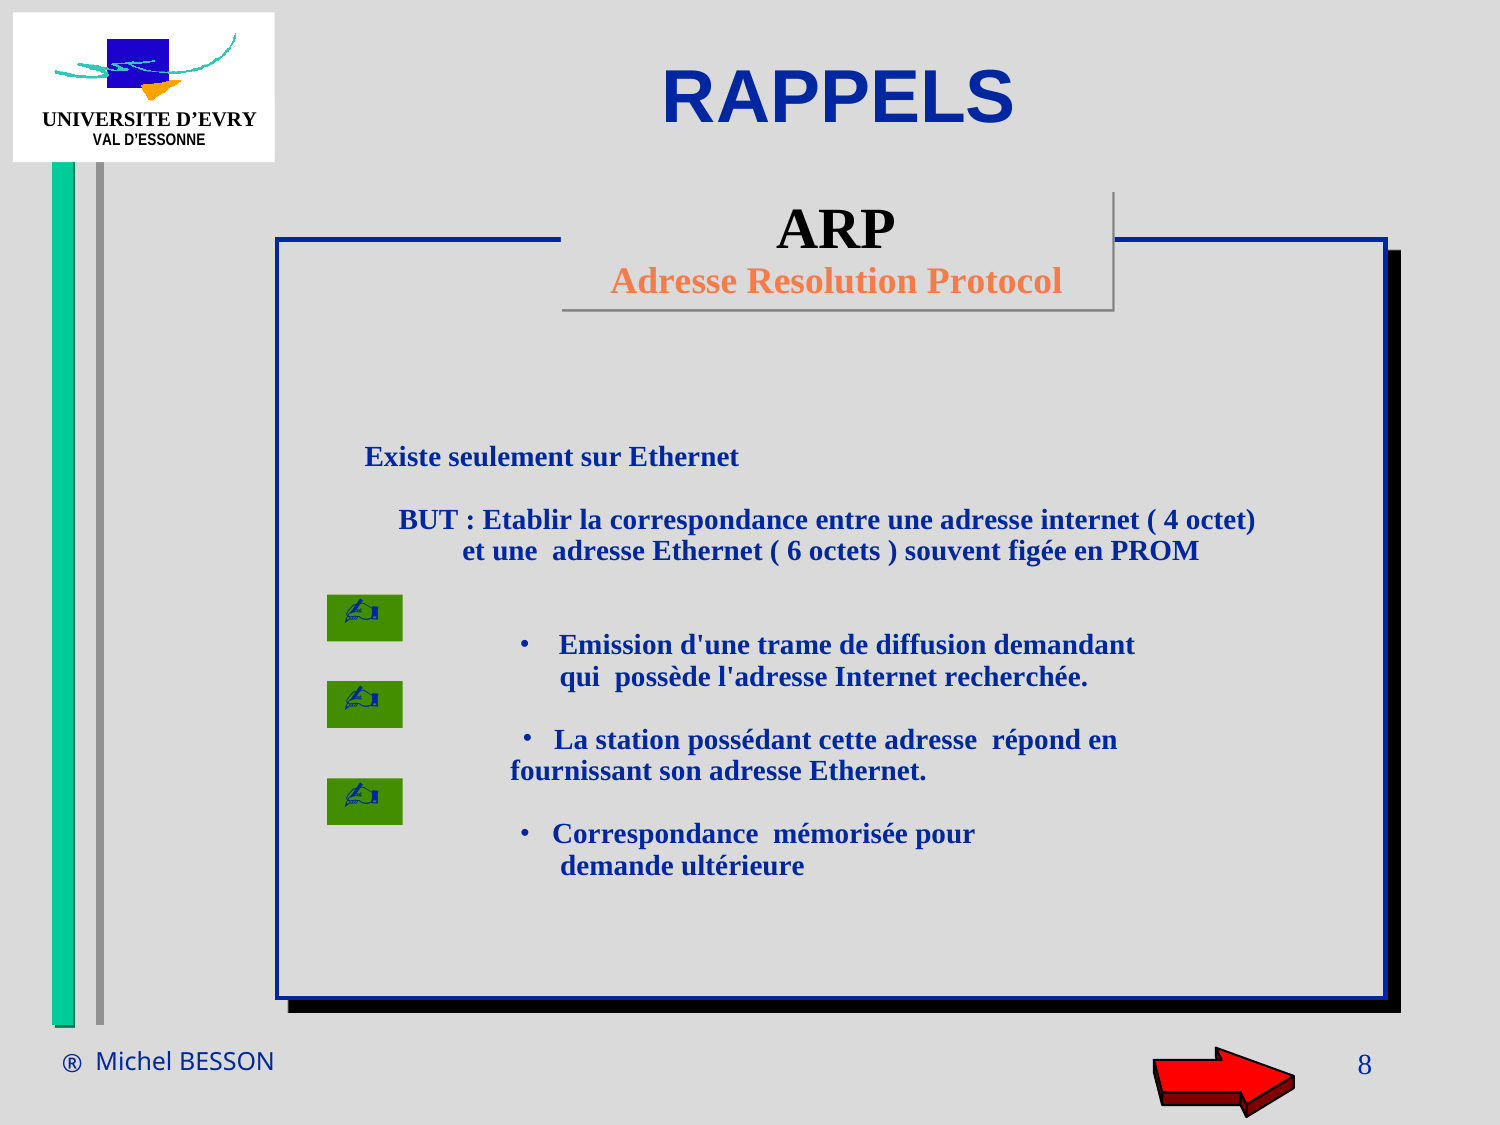

# RAPPELS
ARP
Adresse Resolution Protocol
Existe seulement sur Ethernet
BUT : Etablir la correspondance entre une adresse internet ( 4 octet)
et une adresse Ethernet ( 6 octets ) souvent figée en PROM
 Emission d'une trame de diffusion demandant
qui possède l'adresse Internet recherchée.
 La station possédant cette adresse répond en
fournissant son adresse Ethernet.
 Correspondance mémorisée pour
demande ultérieure
<date/time> Michel BESSON